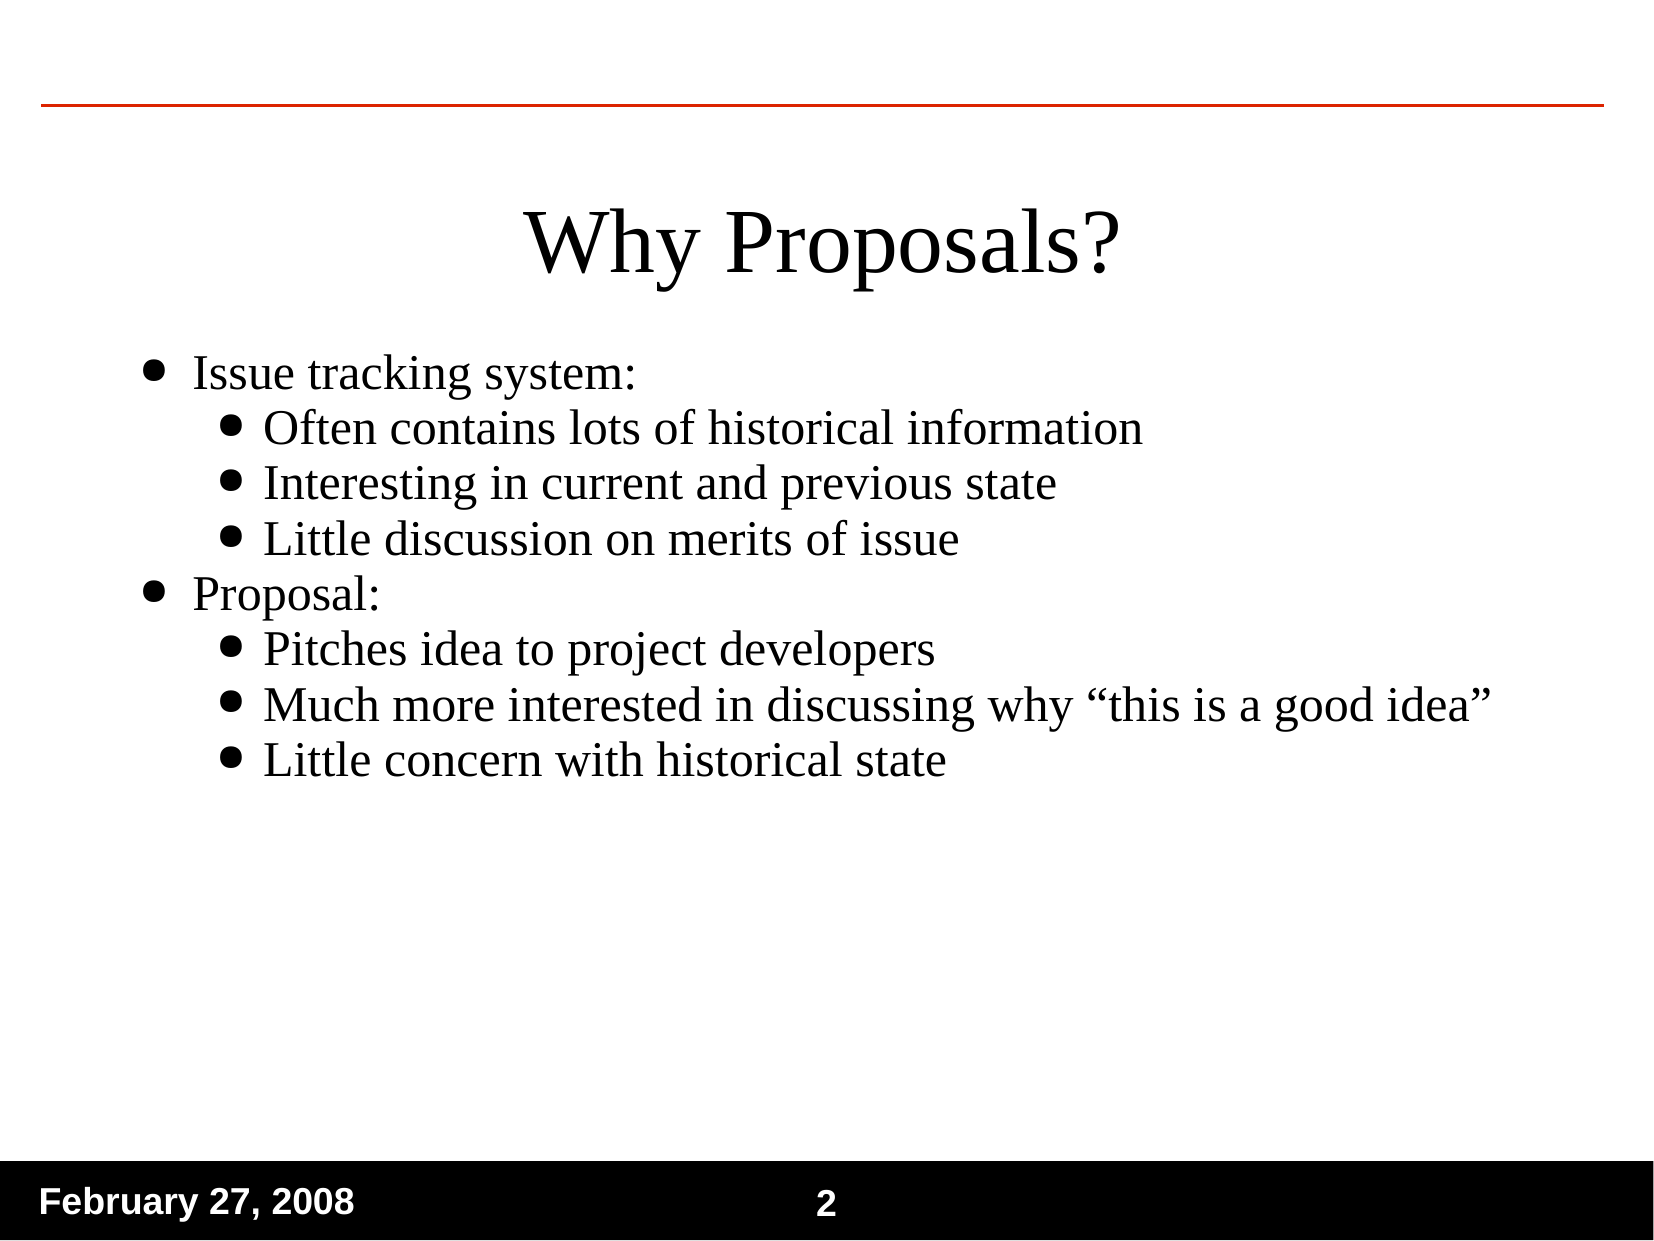

# Why Proposals?
Issue tracking system:
Often contains lots of historical information
Interesting in current and previous state
Little discussion on merits of issue
Proposal:
Pitches idea to project developers
Much more interested in discussing why “this is a good idea”
Little concern with historical state